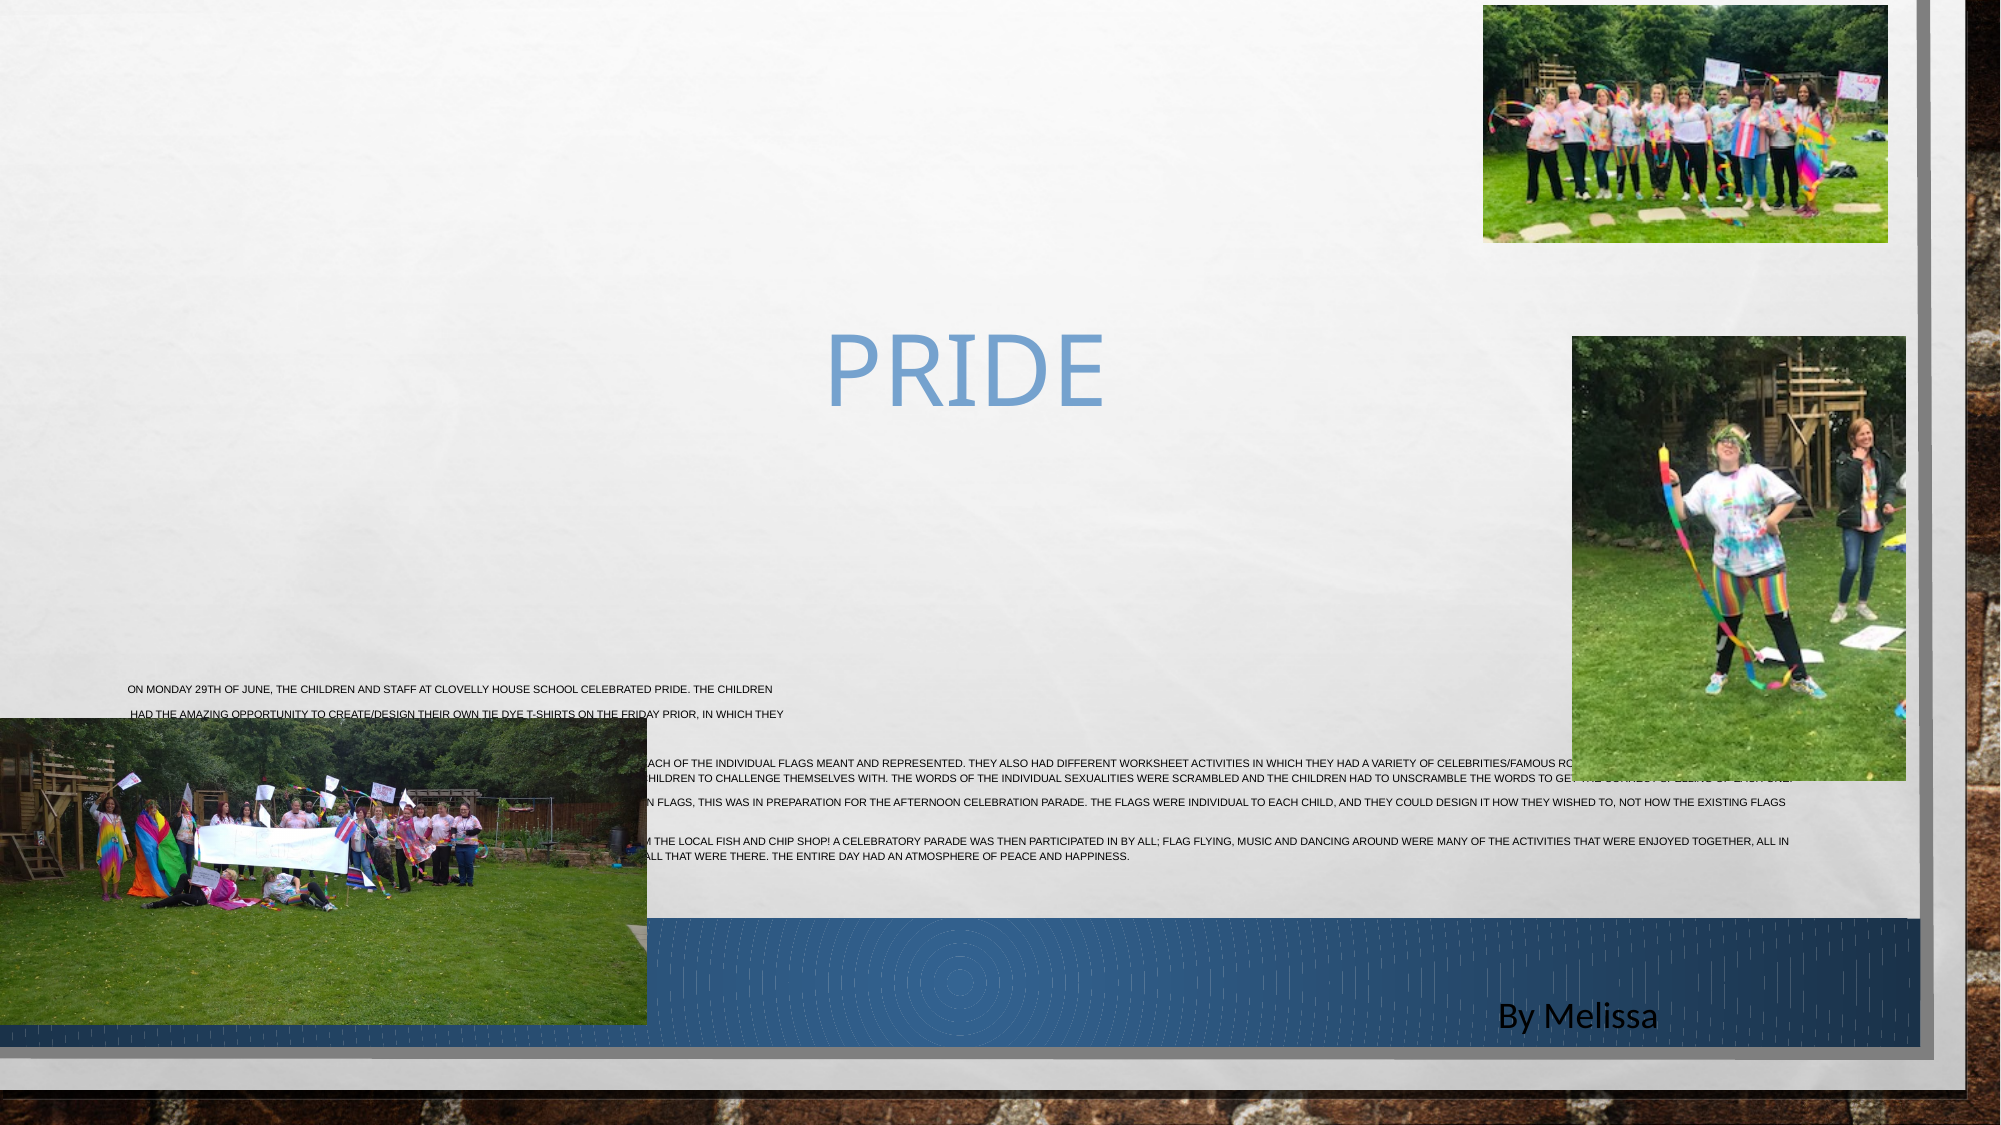

# PRIDE
On Monday 29th of June, the children and staff at Clovelly House School celebrated Pride. The children
 had the amazing opportunity to create/design their own tie dye t-shirts on the Friday prior, in which they
could wear to celebrate Pride in.
The children were presented with a challenge - to see if they were aware of what each of the individual flags meant and represented. They also had different worksheet activities in which they had a variety of celebrities/famous role models who identify themselves as various different sexualities. Word scrambles were also a fun activity for the children to challenge themselves with. The words of the individual sexualities were scrambled and the children had to unscramble the words to get the correct spelling of each one.
Moving on from the worksheet activities the children were able to design their own flags, this was in preparation for the afternoon celebration parade. The flags were individual to each child, and they could design it how they wished to, not how the existing flags are already.
Following on to the afternoon fun, the staff and children enjoyed some chips from the local fish and chip shop! A celebratory parade was then participated in by all; flag flying, music and dancing around were many of the activities that were enjoyed together, all in the space of the school garden. The day was extremely exciting and enjoyable for all that were there. The entire day had an atmosphere of peace and happiness.
By Melissa